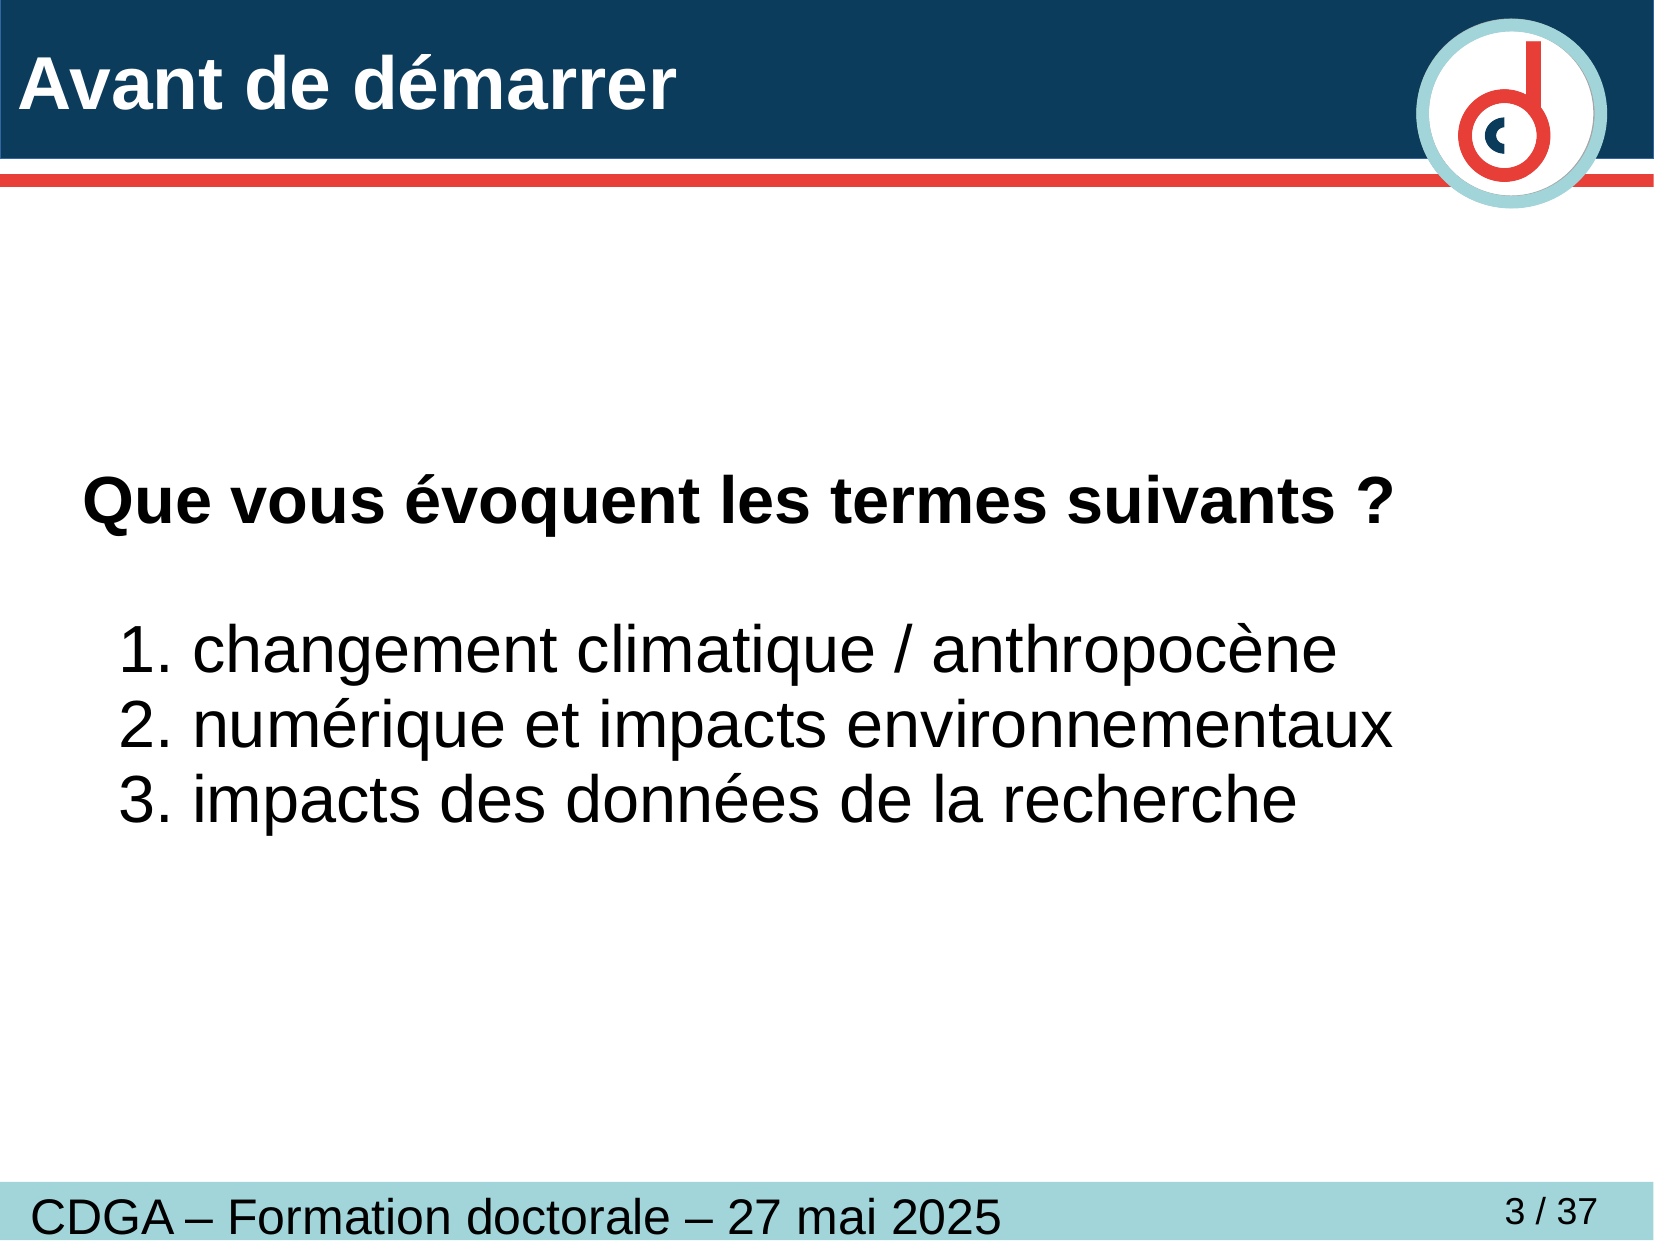

# Avant de démarrer
Que vous évoquent les termes suivants ?
 changement climatique / anthropocène
 numérique et impacts environnementaux
 impacts des données de la recherche